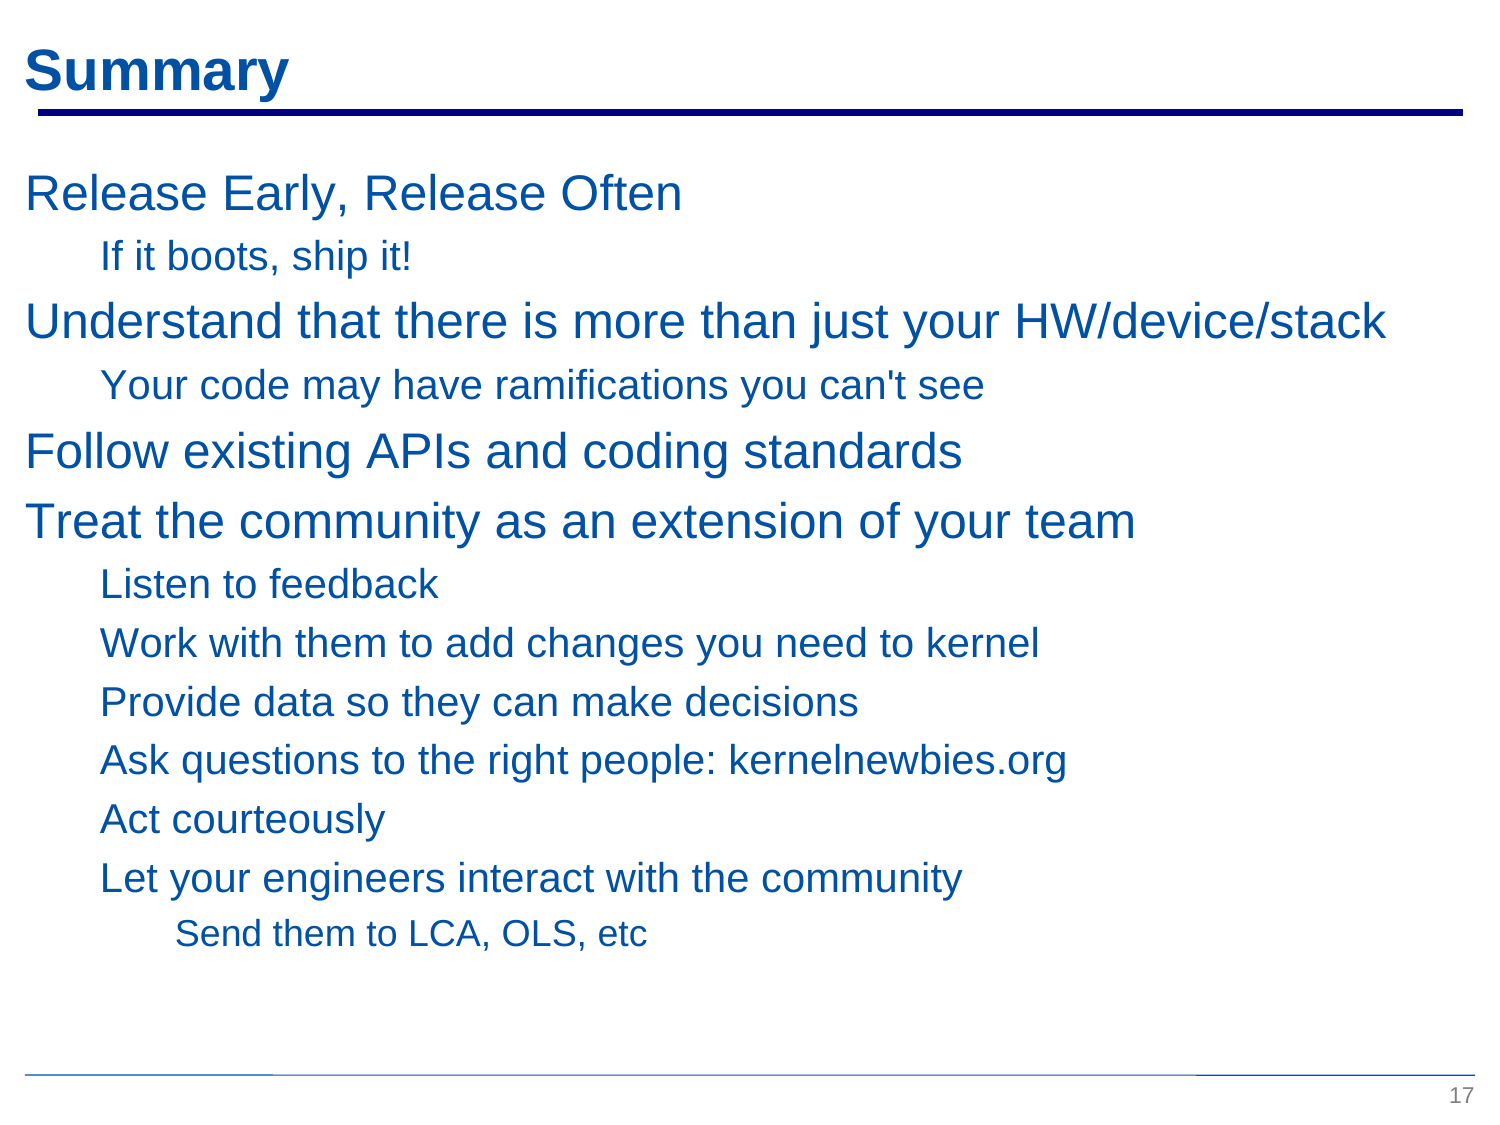

# Summary
Release Early, Release Often
If it boots, ship it!
Understand that there is more than just your HW/device/stack
Your code may have ramifications you can't see
Follow existing APIs and coding standards
Treat the community as an extension of your team
Listen to feedback
Work with them to add changes you need to kernel
Provide data so they can make decisions
Ask questions to the right people: kernelnewbies.org
Act courteously
Let your engineers interact with the community
Send them to LCA, OLS, etc
17